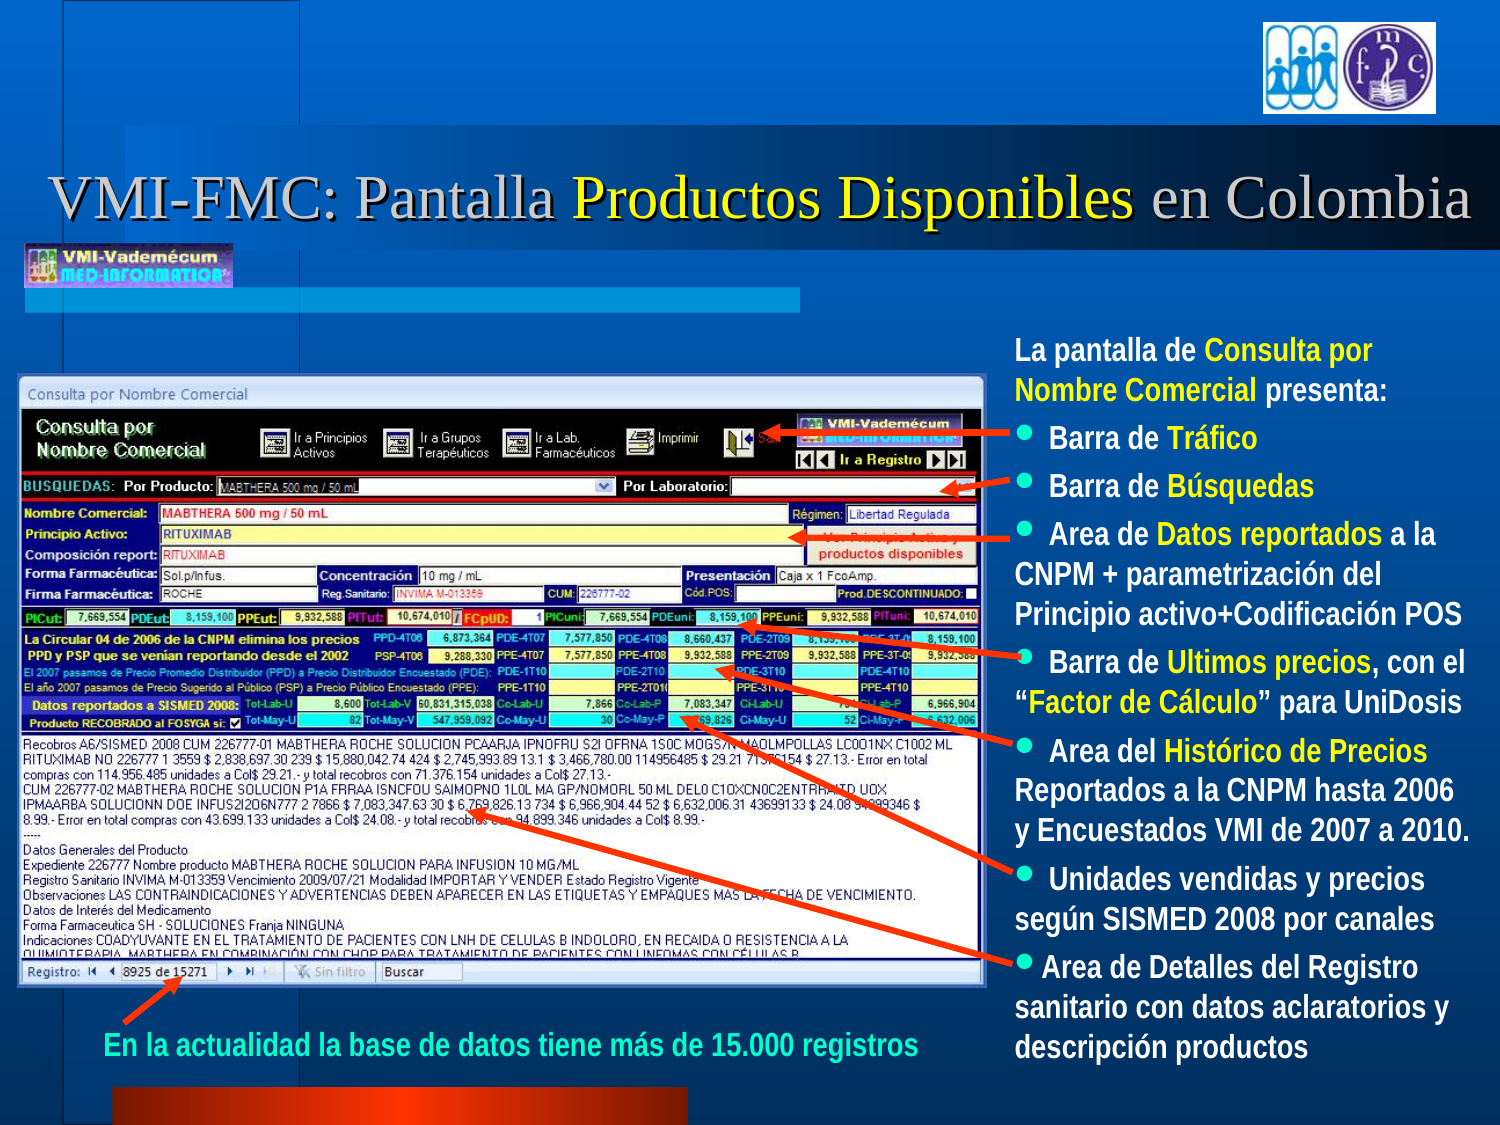

VMI-FMC: Pantalla Productos Disponibles en Colombia
La pantalla de Consulta por Nombre Comercial presenta:
 Barra de Tráfico
 Barra de Búsquedas
 Area de Datos reportados a la CNPM + parametrización del Principio activo+Codificación POS
 Barra de Ultimos precios, con el “Factor de Cálculo” para UniDosis
 Area del Histórico de Precios Reportados a la CNPM hasta 2006 y Encuestados VMI de 2007 a 2010.
 Unidades vendidas y precios según SISMED 2008 por canales
Area de Detalles del Registro sanitario con datos aclaratorios y descripción productos
En la actualidad la base de datos tiene más de 15.000 registros